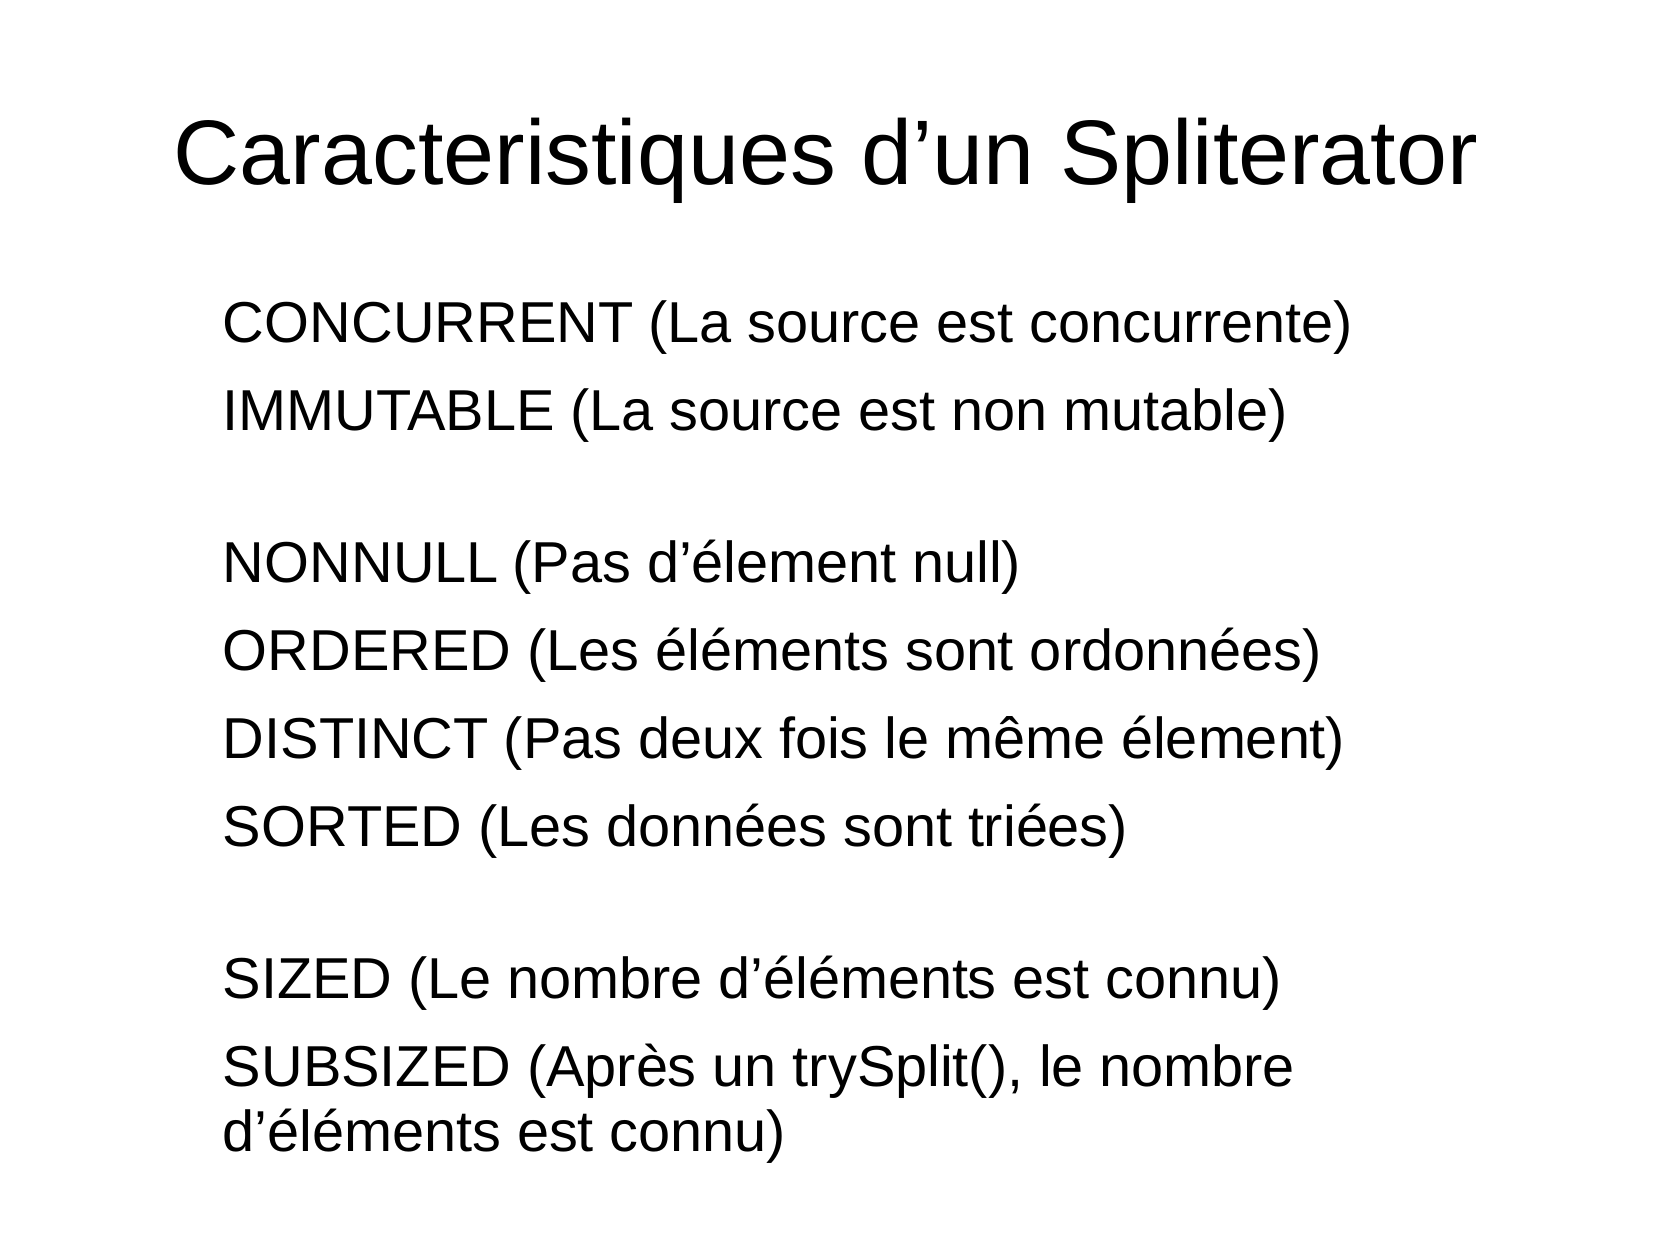

# Caracteristiques d’un Spliterator
CONCURRENT (La source est concurrente)
IMMUTABLE (La source est non mutable)
NONNULL (Pas d’élement null)
ORDERED (Les éléments sont ordonnées)
DISTINCT (Pas deux fois le même élement)
SORTED (Les données sont triées)
SIZED (Le nombre d’éléments est connu)
SUBSIZED (Après un trySplit(), le nombre d’éléments est connu)